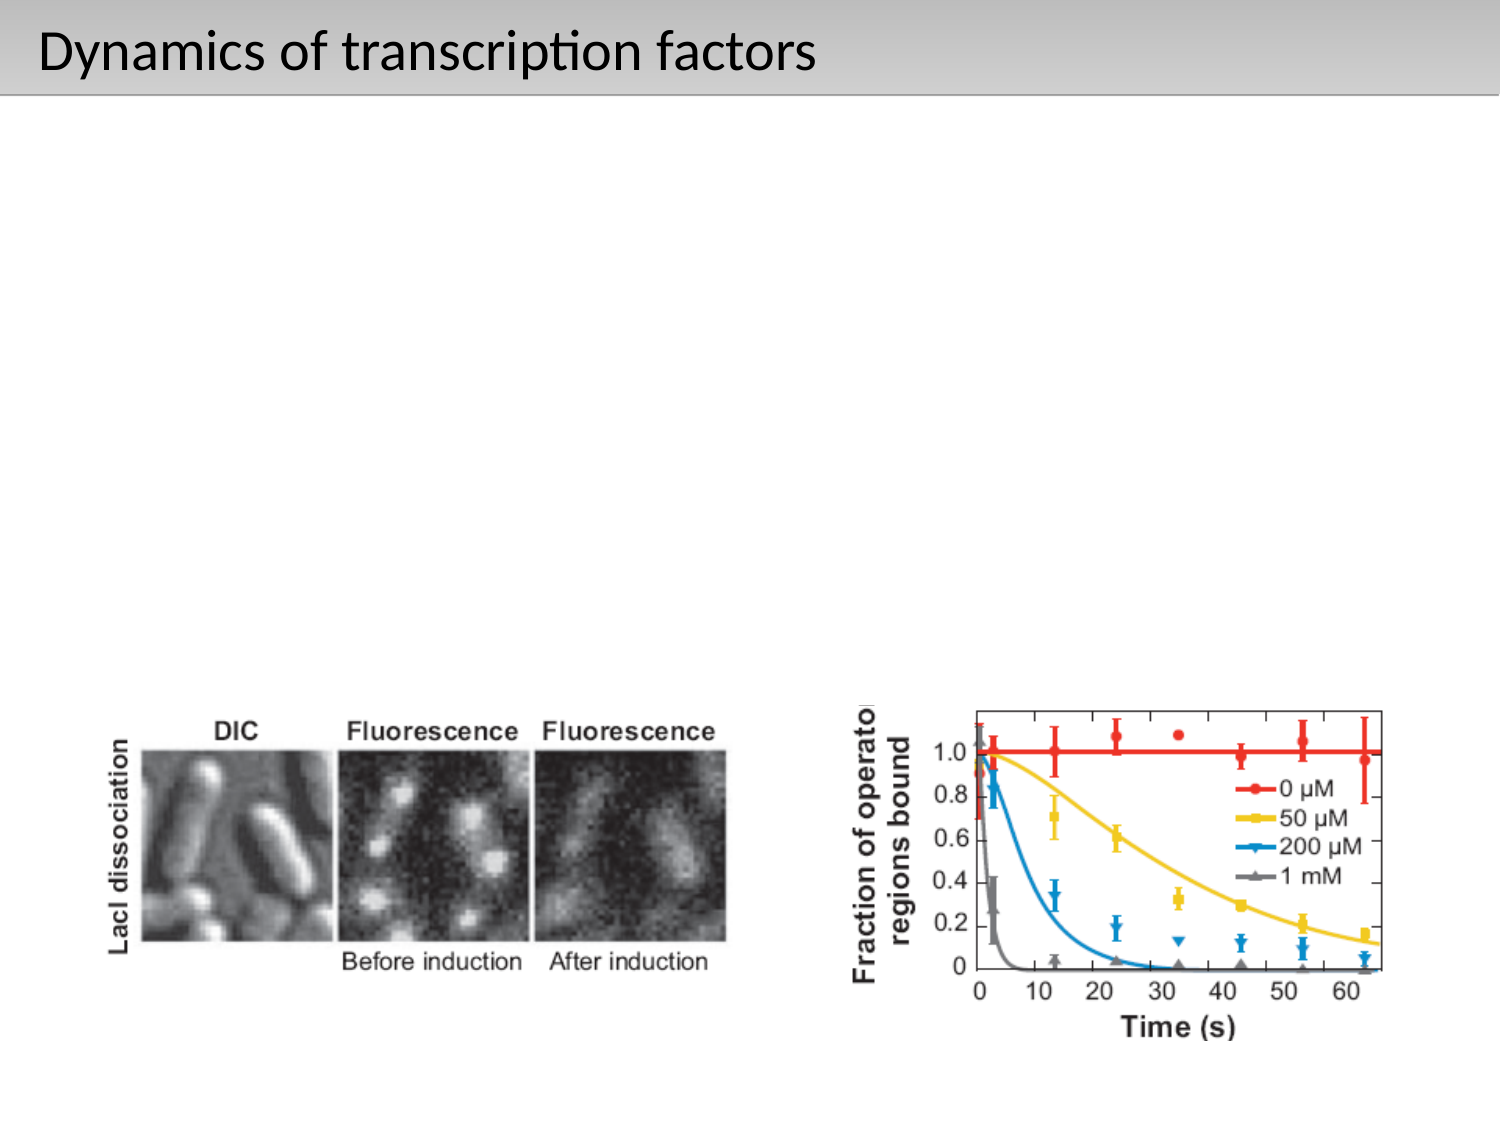

# Dynamics of transcription factors
repressor-Venus fusion proteins
DNA protein interaction can be specific or nonspecific in nature. Specific binding means binding to a specific sequence of DNA, whereas nonspecific binding means transient, weaker binding to DNA regardless of the sequence context. Both specific and nonspecific binding are dynamic equilibrium phenomena with stochastic binding and unbinding events, which can now be probed by single-molecule experiments in a living cell.
EXAMPLE lac repressor controls gene expression of the lac operon by binding to specific operator sequences of DNA and has been a model system for understanding transcription factor-mediated gene regulation
Confinement due to the stationary chromosomal DNA
the repressors dissociate, leading to the disappearance of the fluorescent spots. This loss of fluorescent spots signals the onset of gene expression.